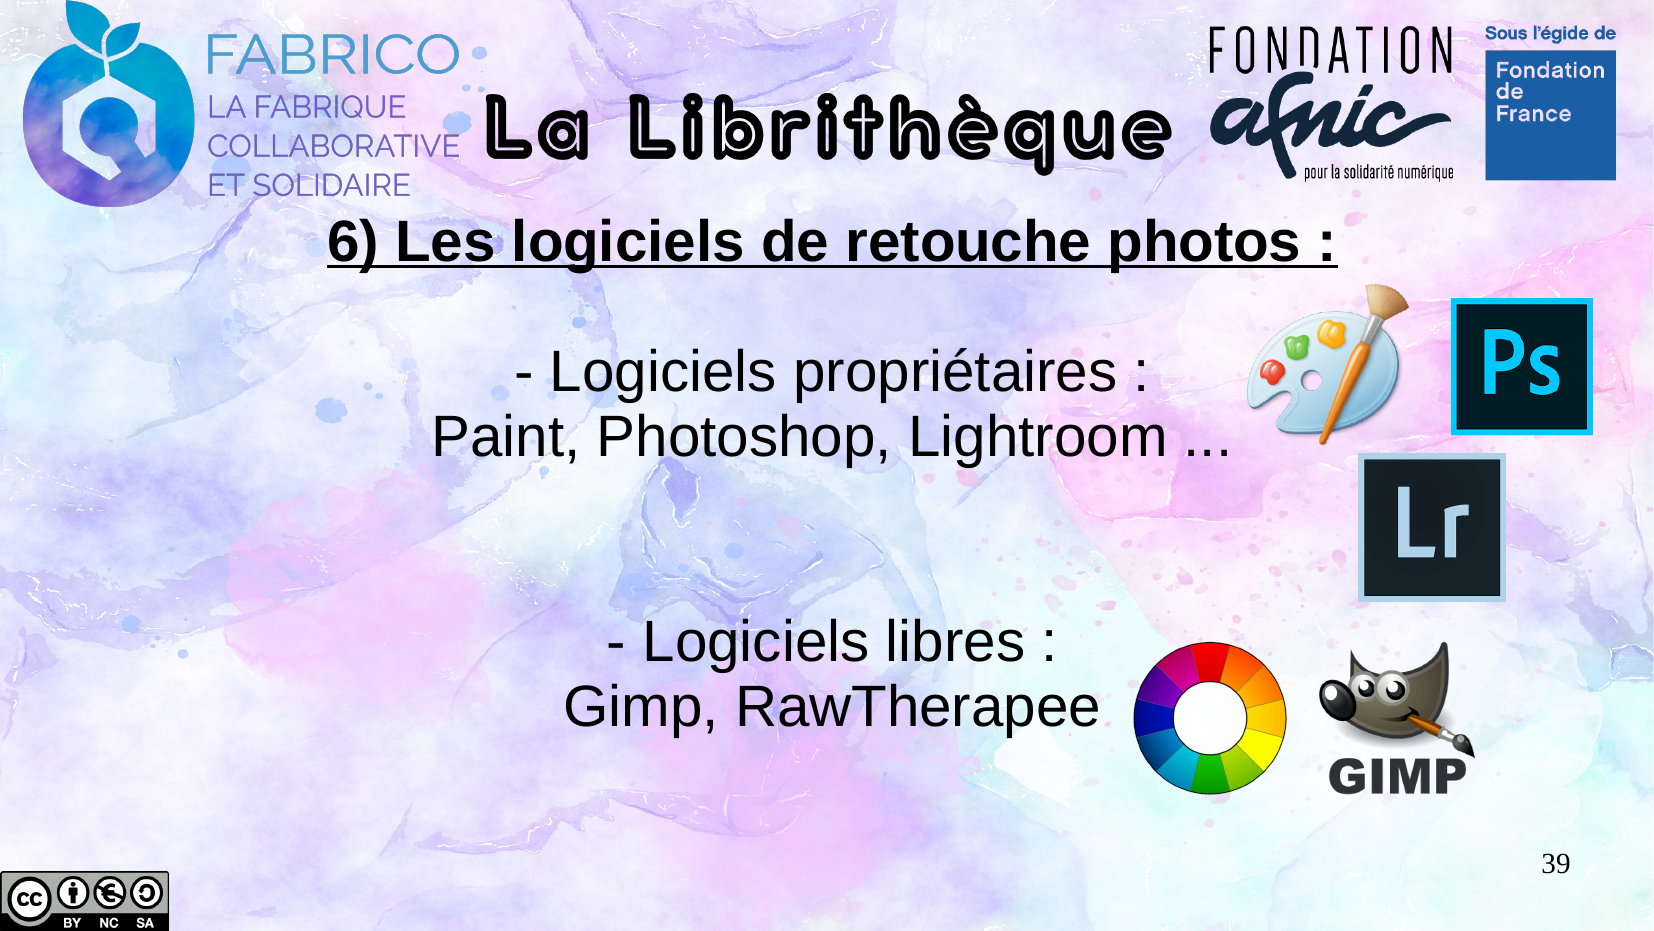

# 6) Les logiciels de retouche photos :
- Logiciels propriétaires :
Paint, Photoshop, Lightroom ...
- Logiciels libres :
Gimp, RawTherapee
39